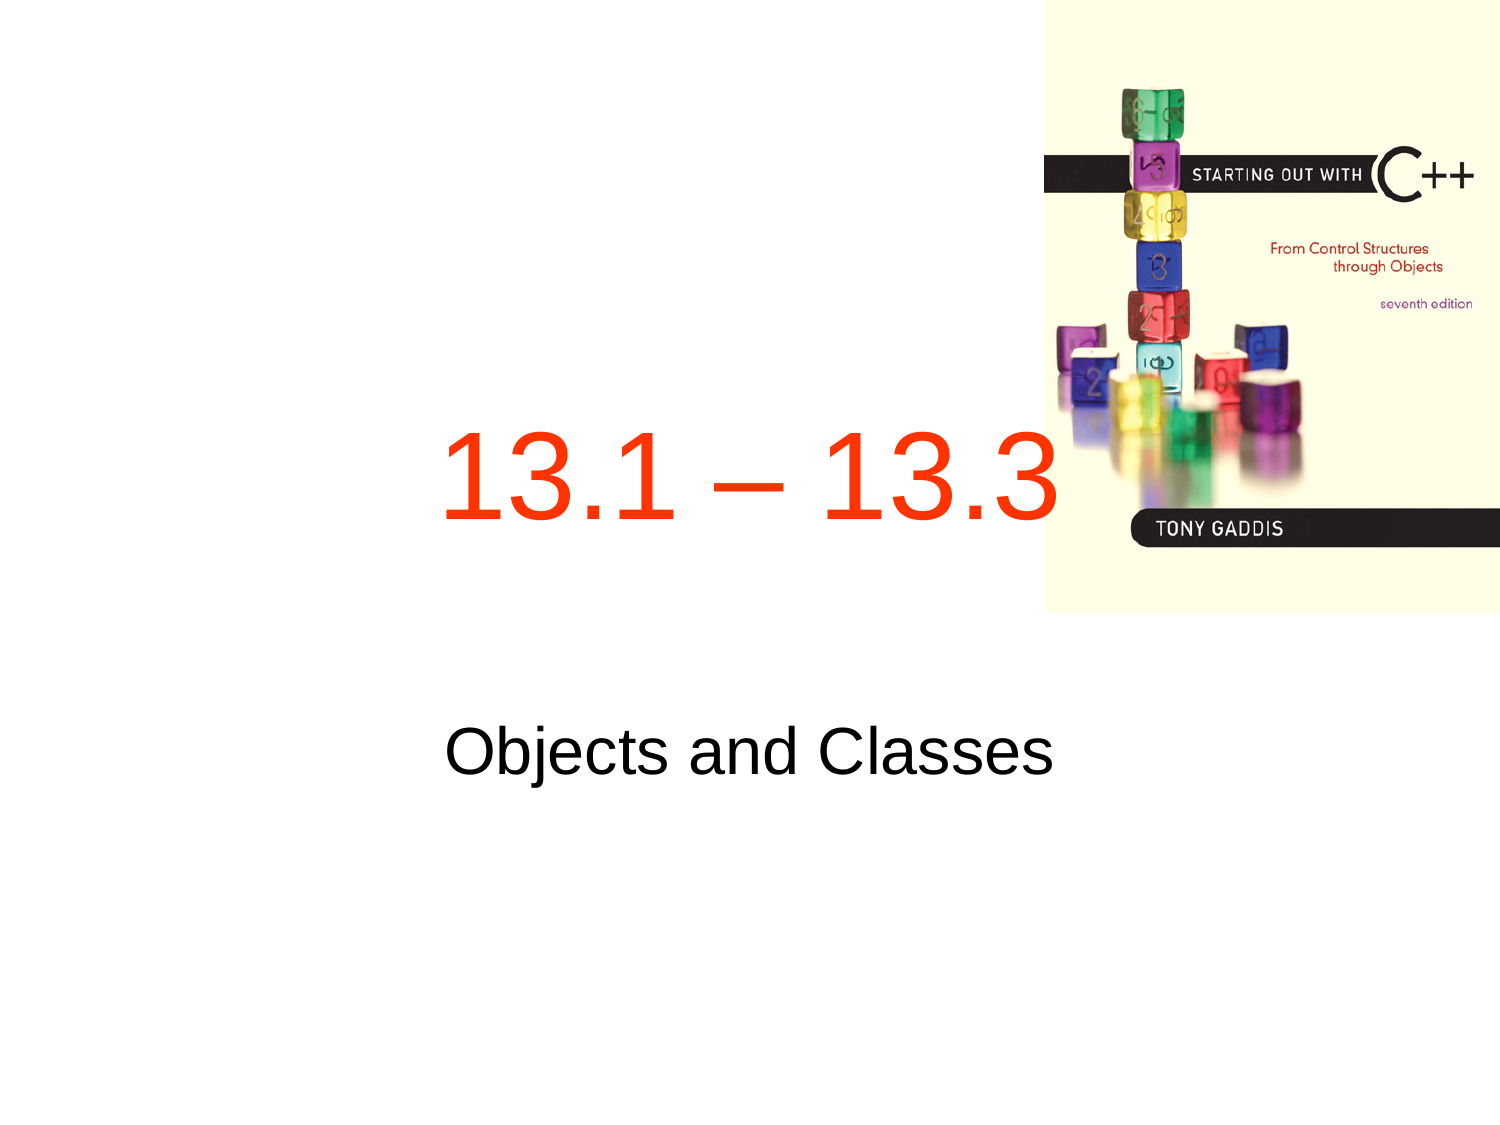

# 13.1 – 13.3
Objects and Classes